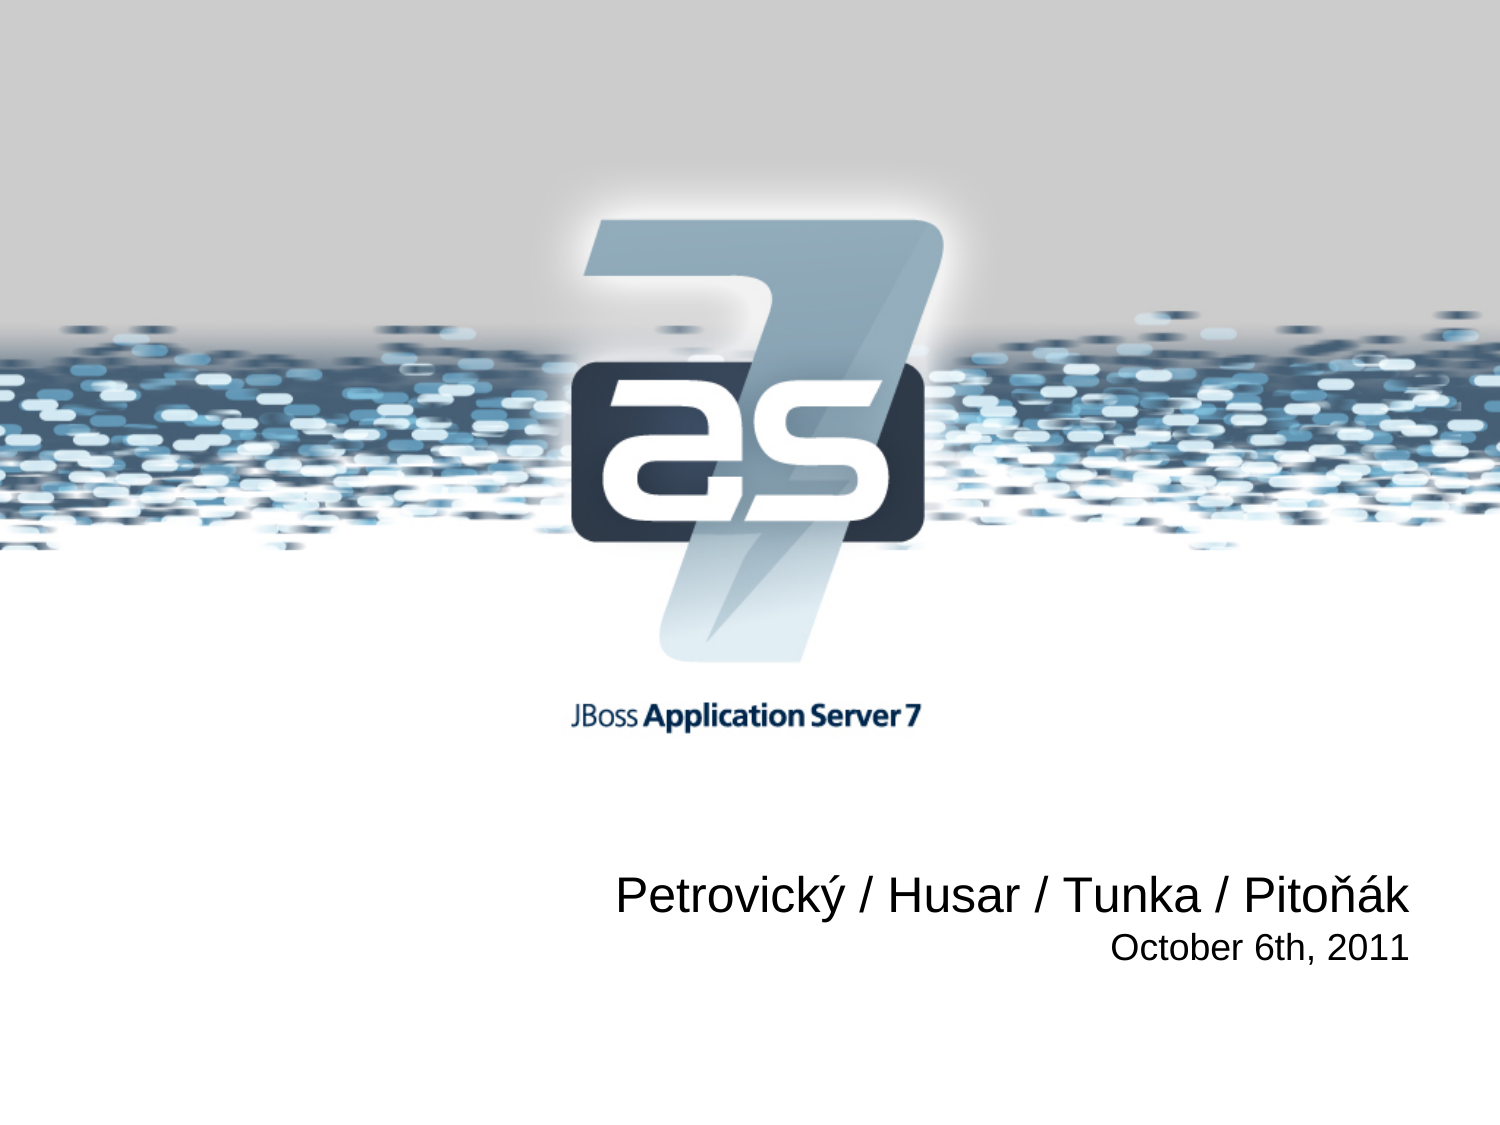

Petrovický / Husar / Tunka / Pitoňák
October 6th, 2011